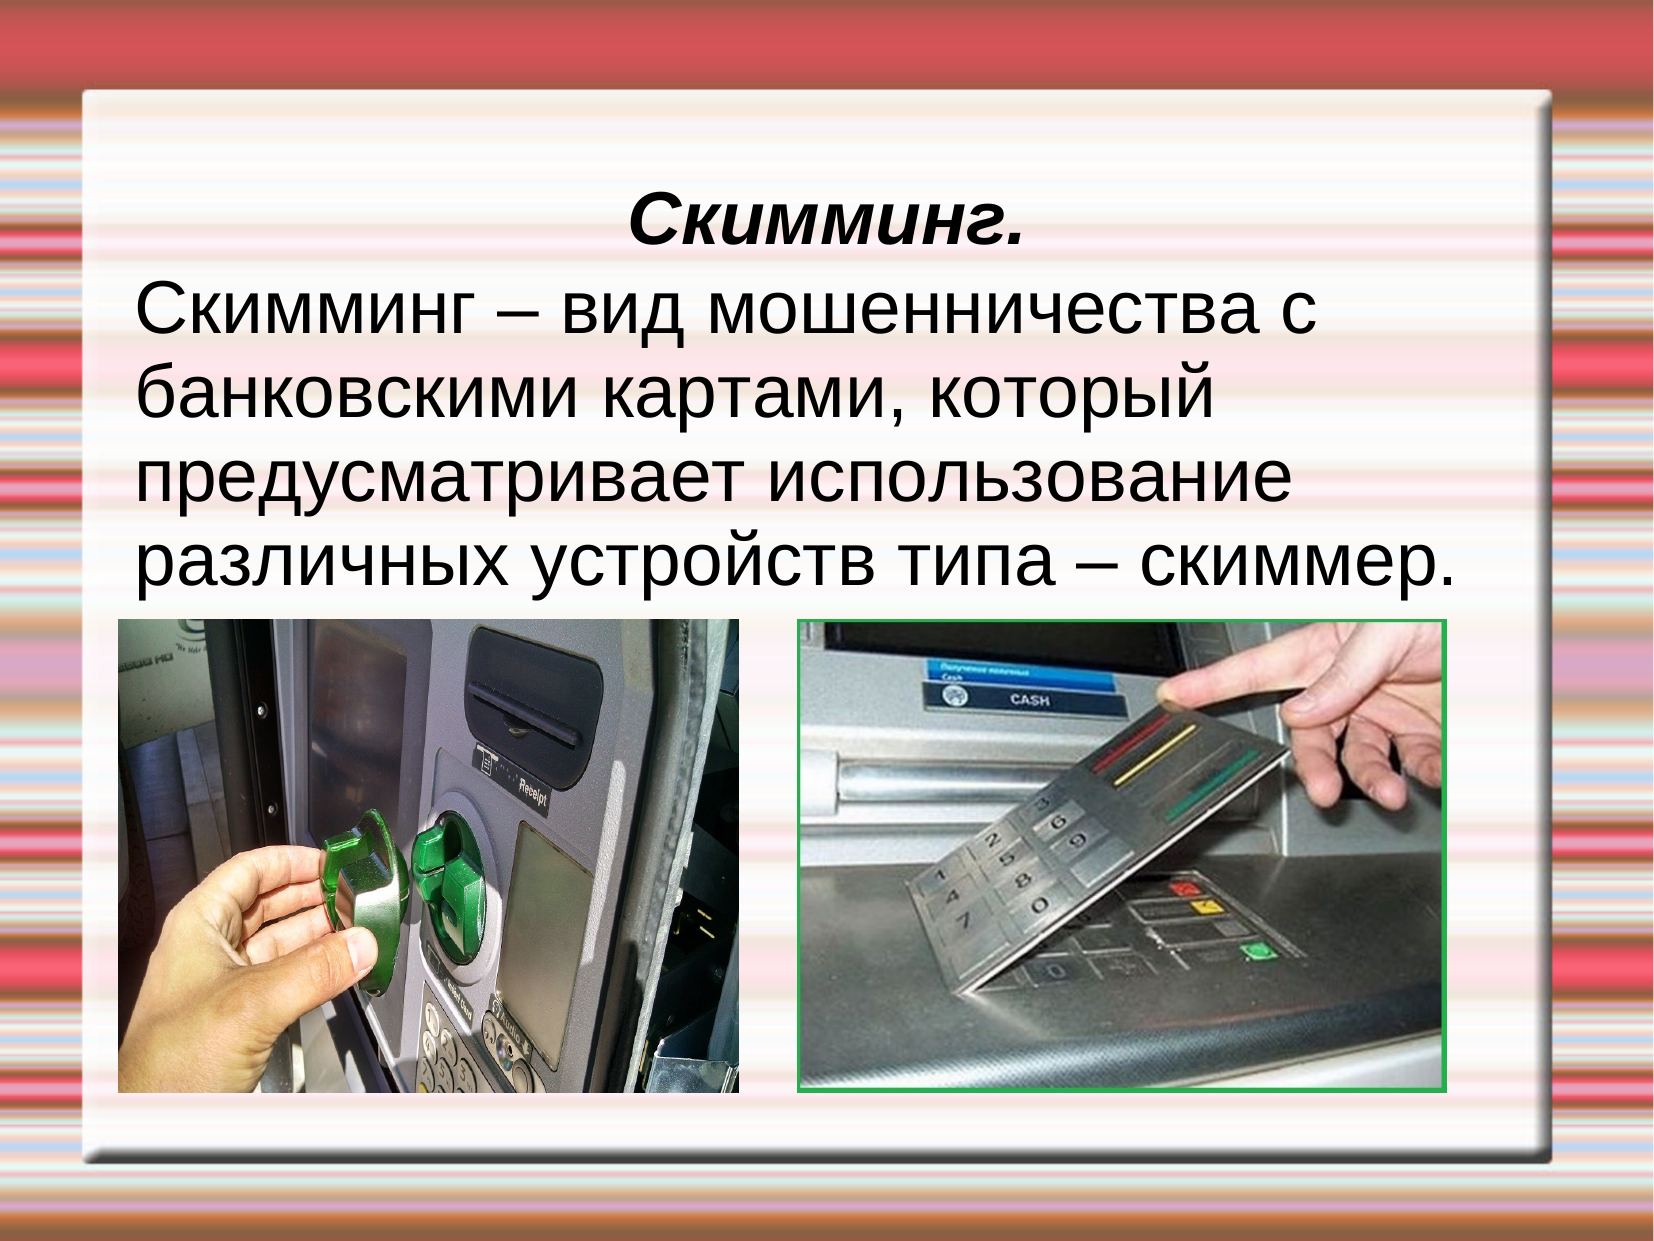

# Скимминг.
Скимминг – вид мошенничества с банковскими картами, который предусматривает использование различных устройств типа – скиммер.